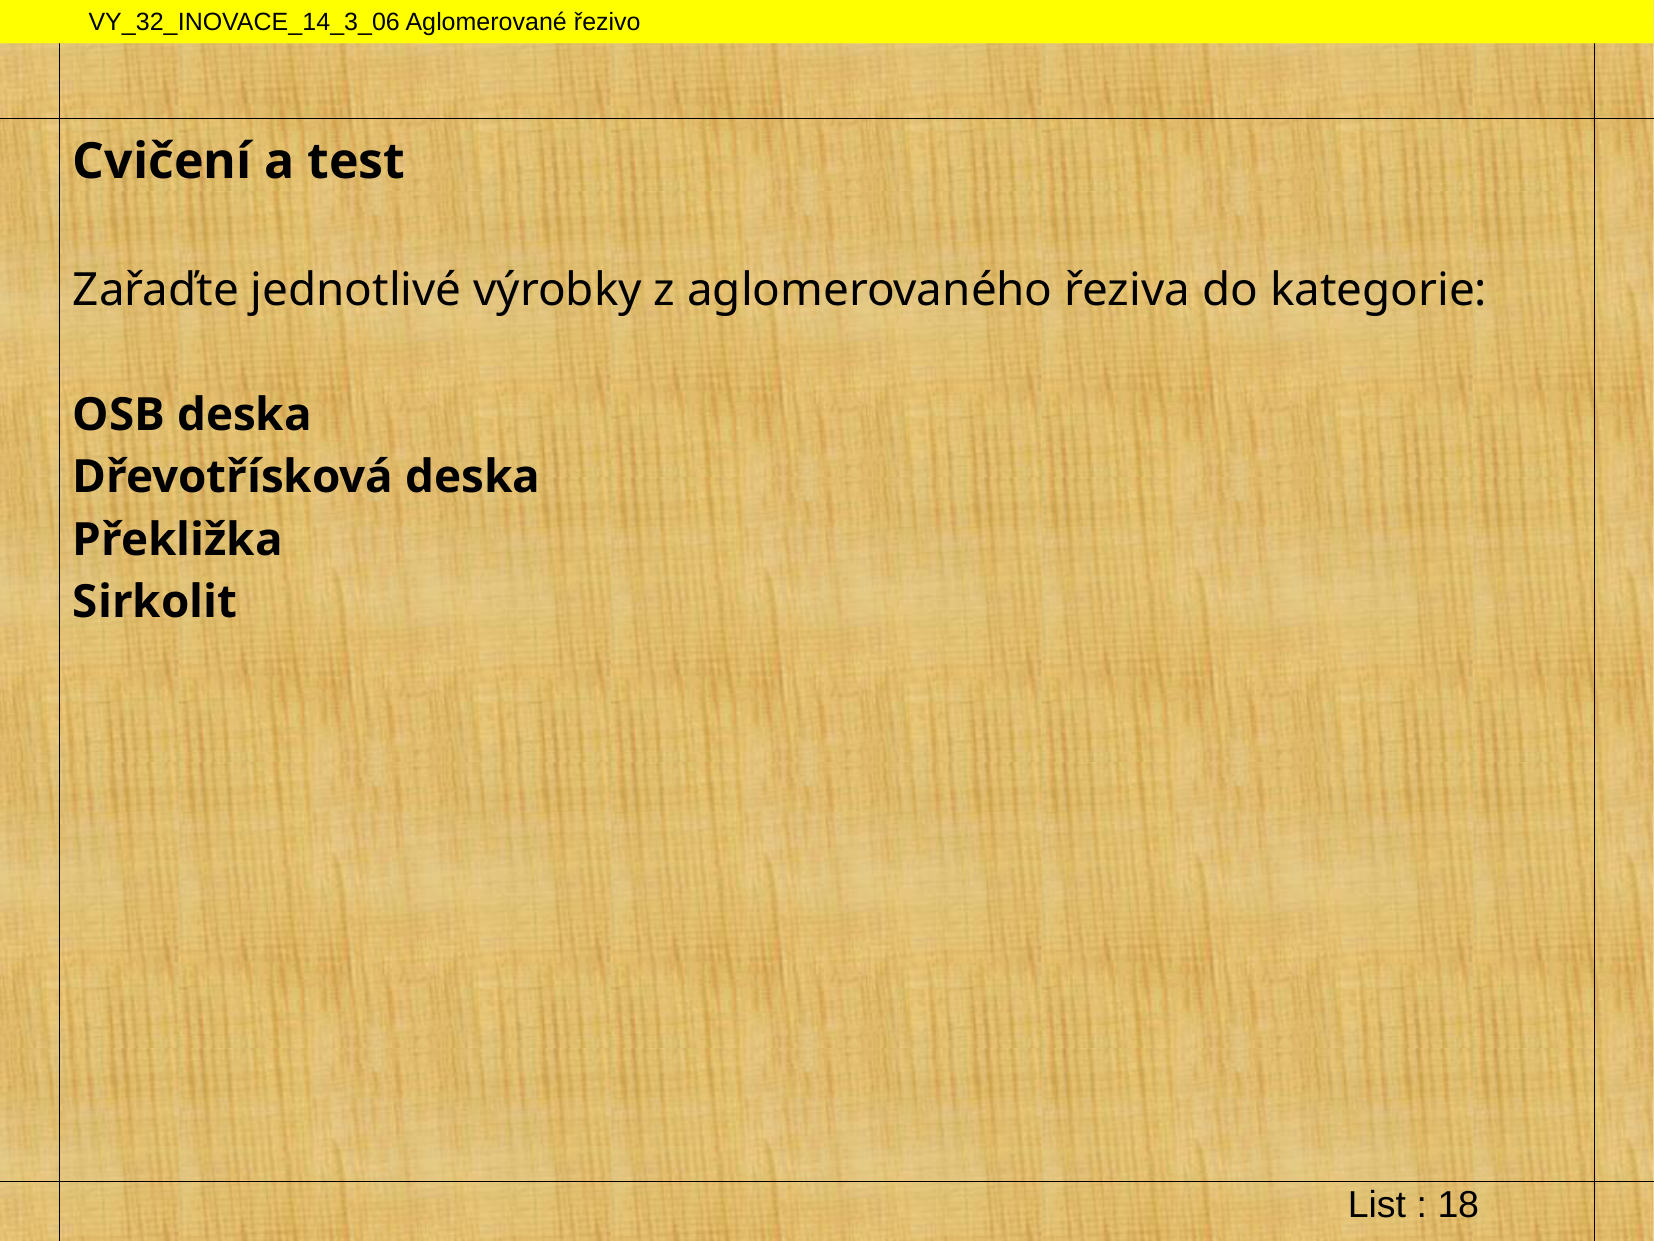

VY_32_INOVACE_14_3_06 Aglomerované řezivo
	VY_32_INOVACE_14_3_06 Aglomerované řezivo
Cvičení a test
Zařaďte jednotlivé výrobky z aglomerovaného řeziva do kategorie:
OSB deska
Dřevotřísková deska
Překližka
Sirkolit
List :